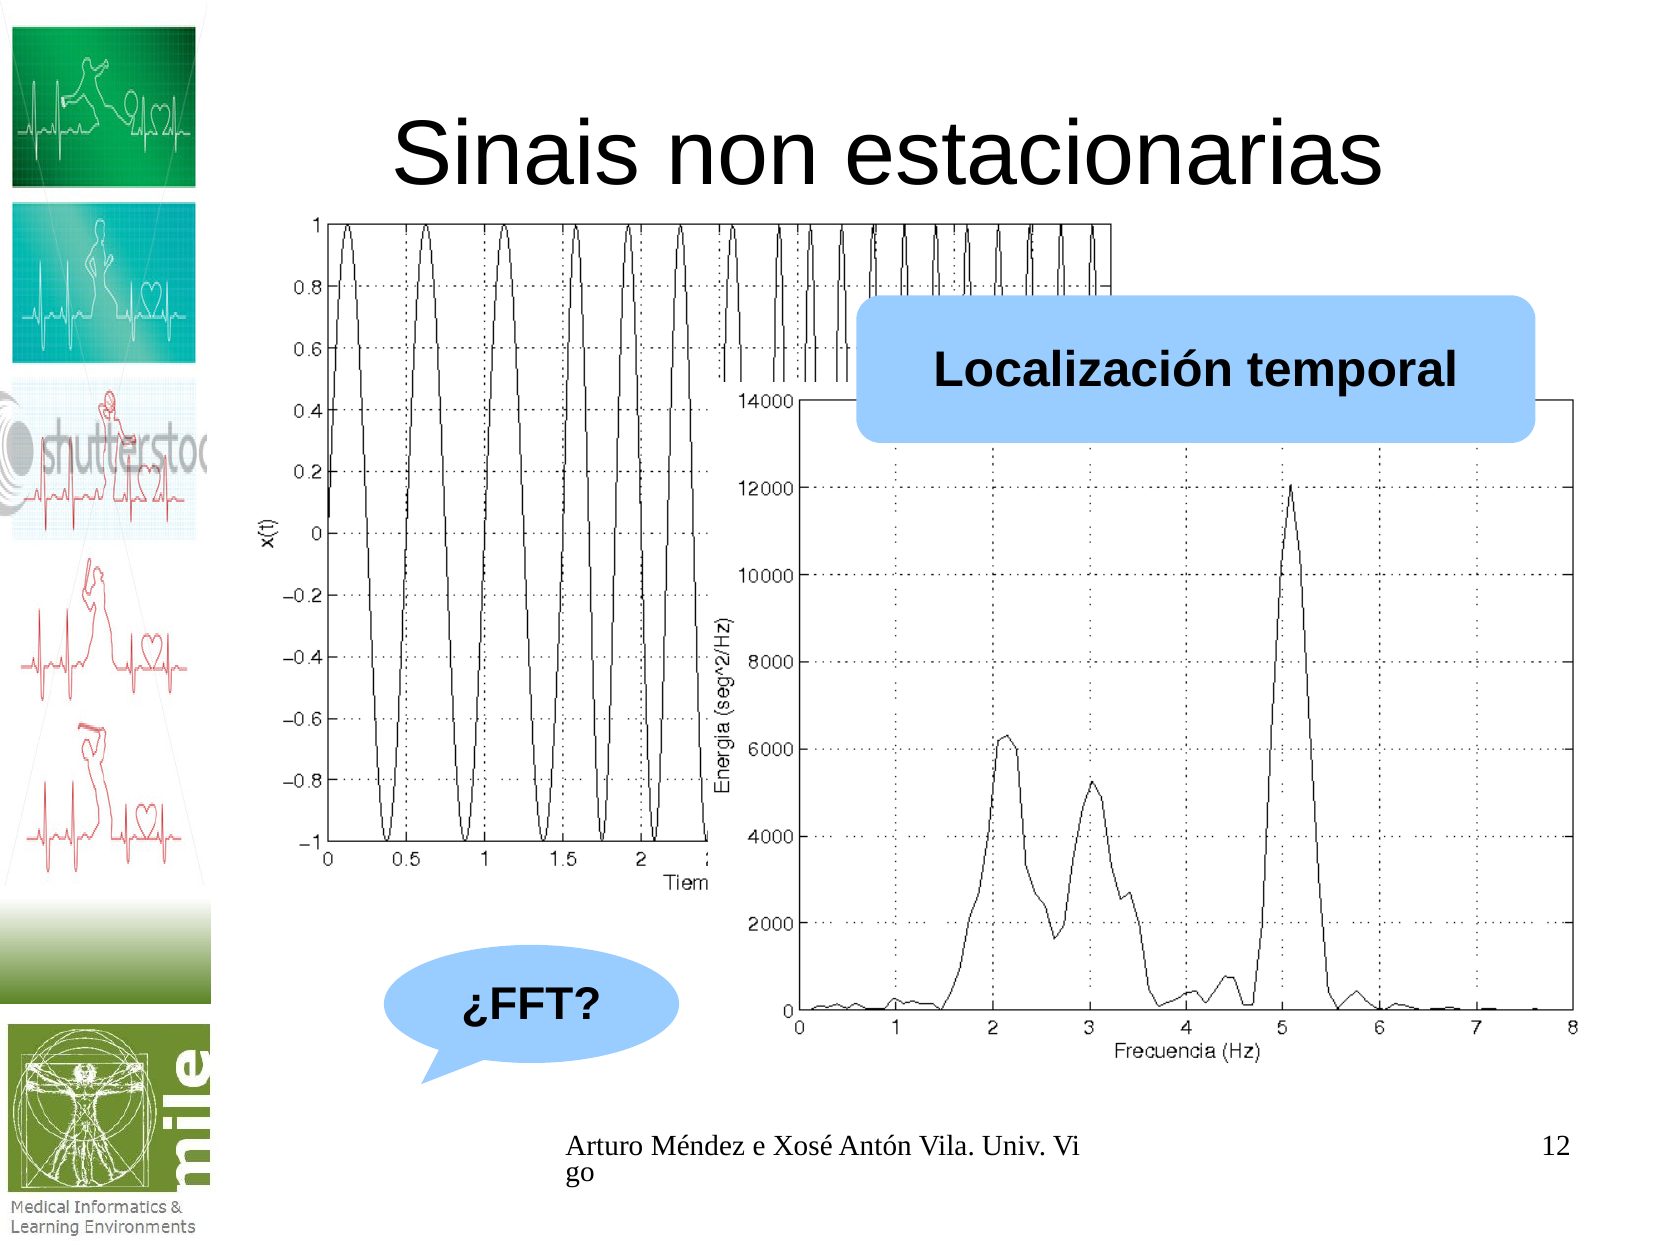

# Sinais non estacionarias
Localización temporal
¿FFT?
Arturo Méndez e Xosé Antón Vila. Univ. Vigo
12